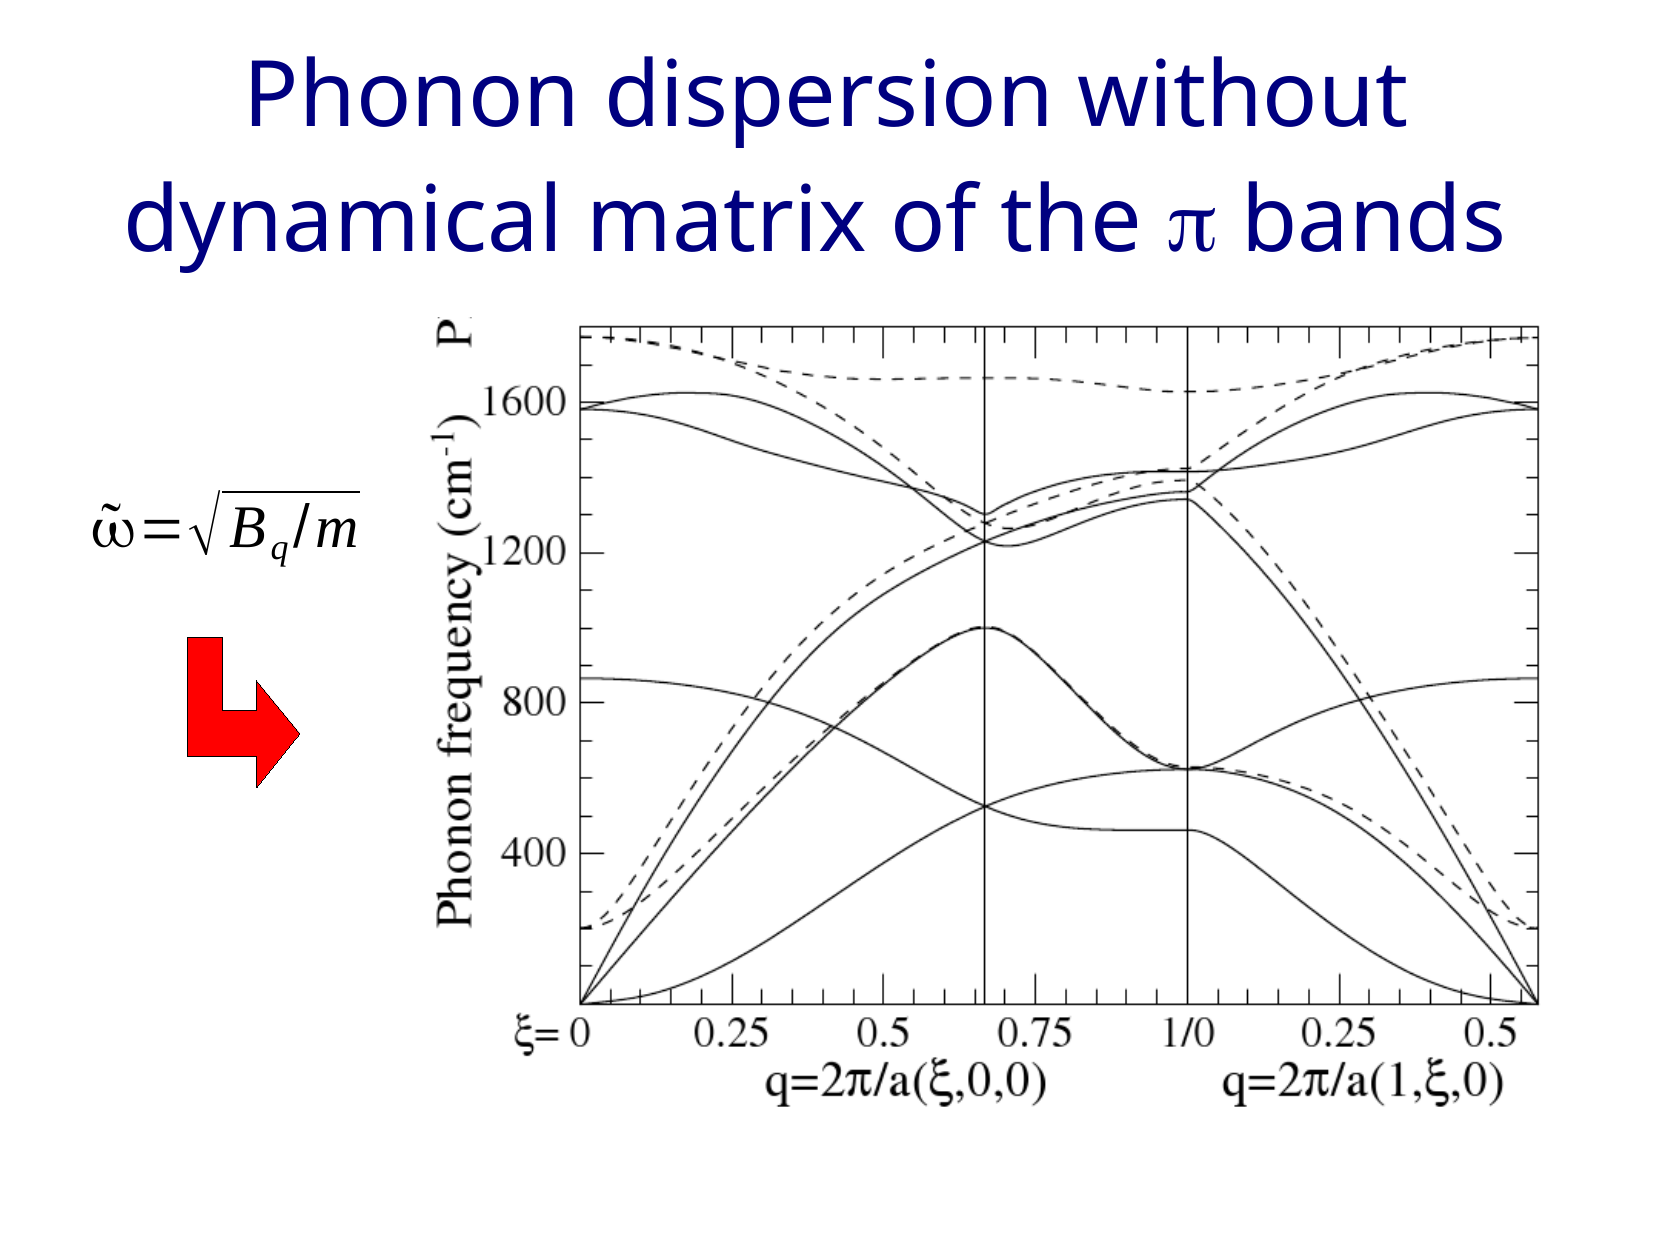

# Phonon dispersion without dynamical matrix of the p bands